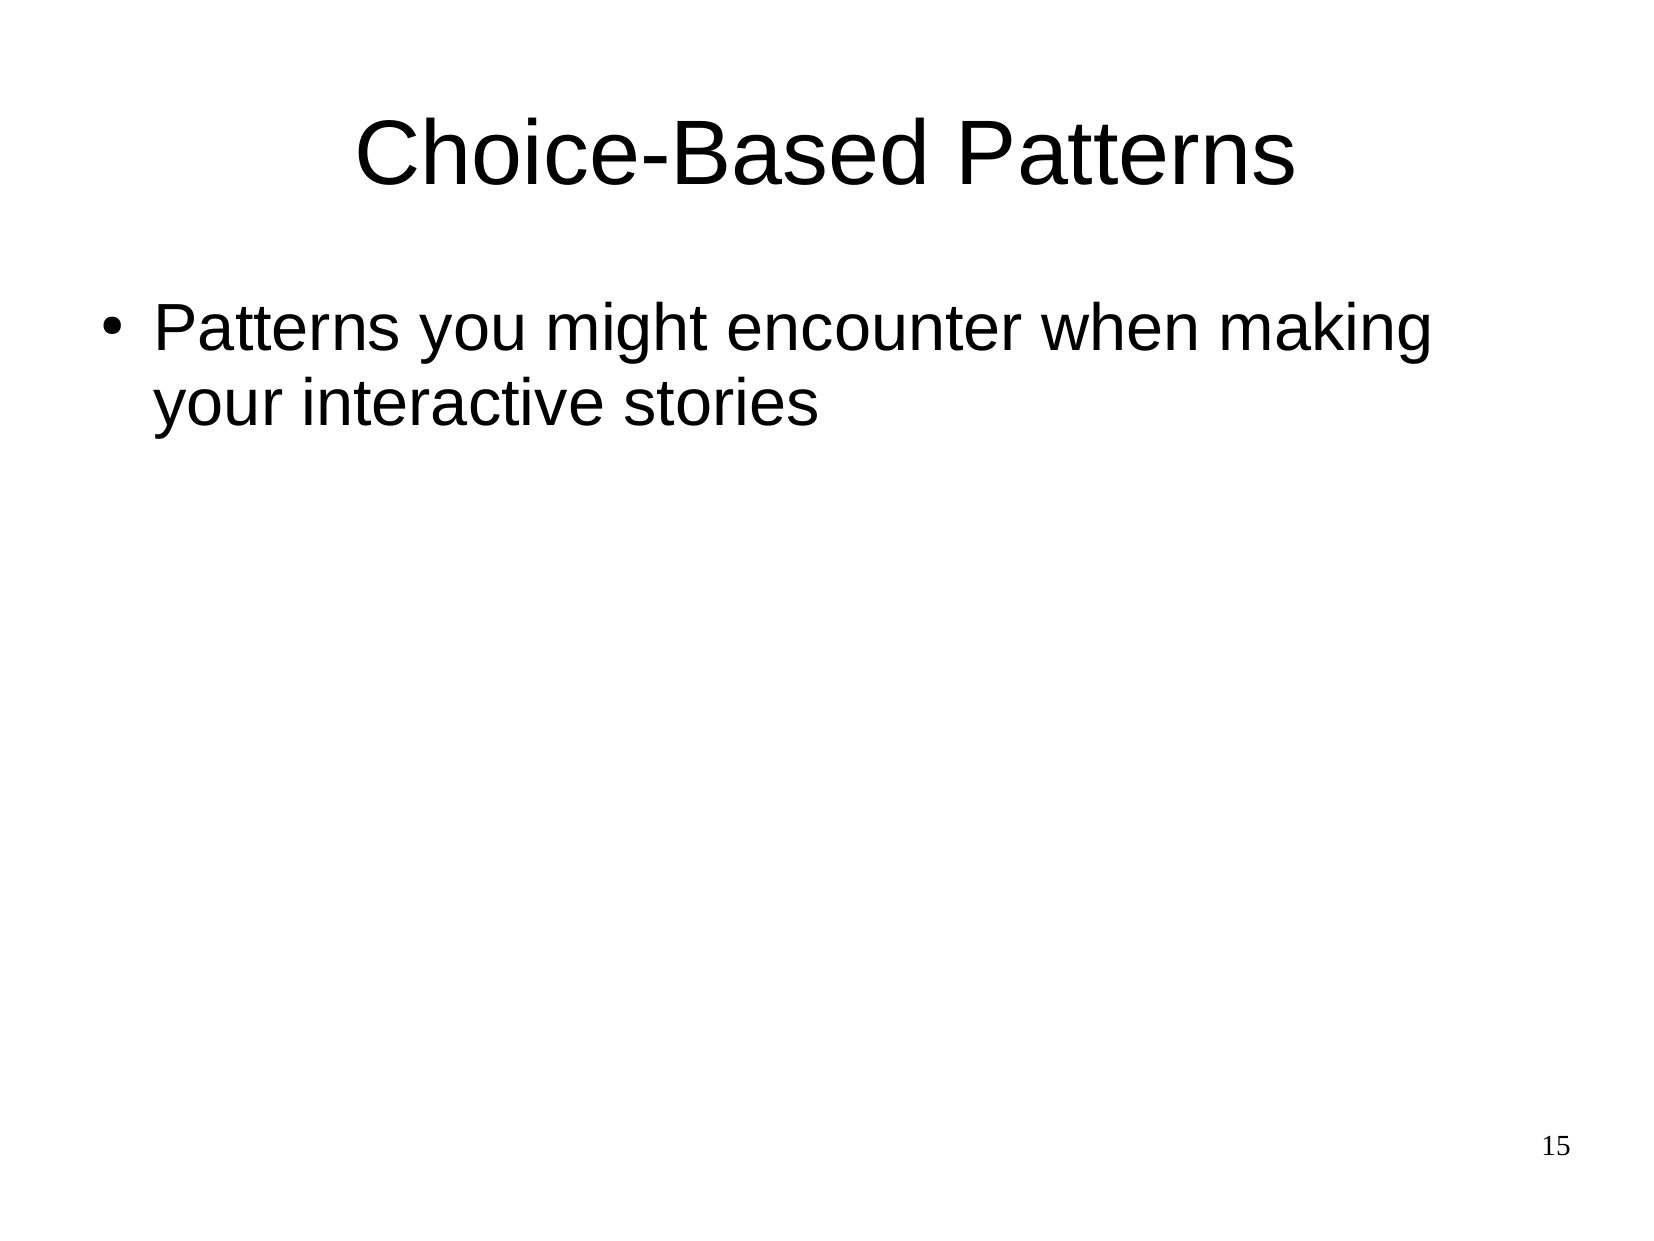

# Choice-Based Patterns
Patterns you might encounter when making your interactive stories
15